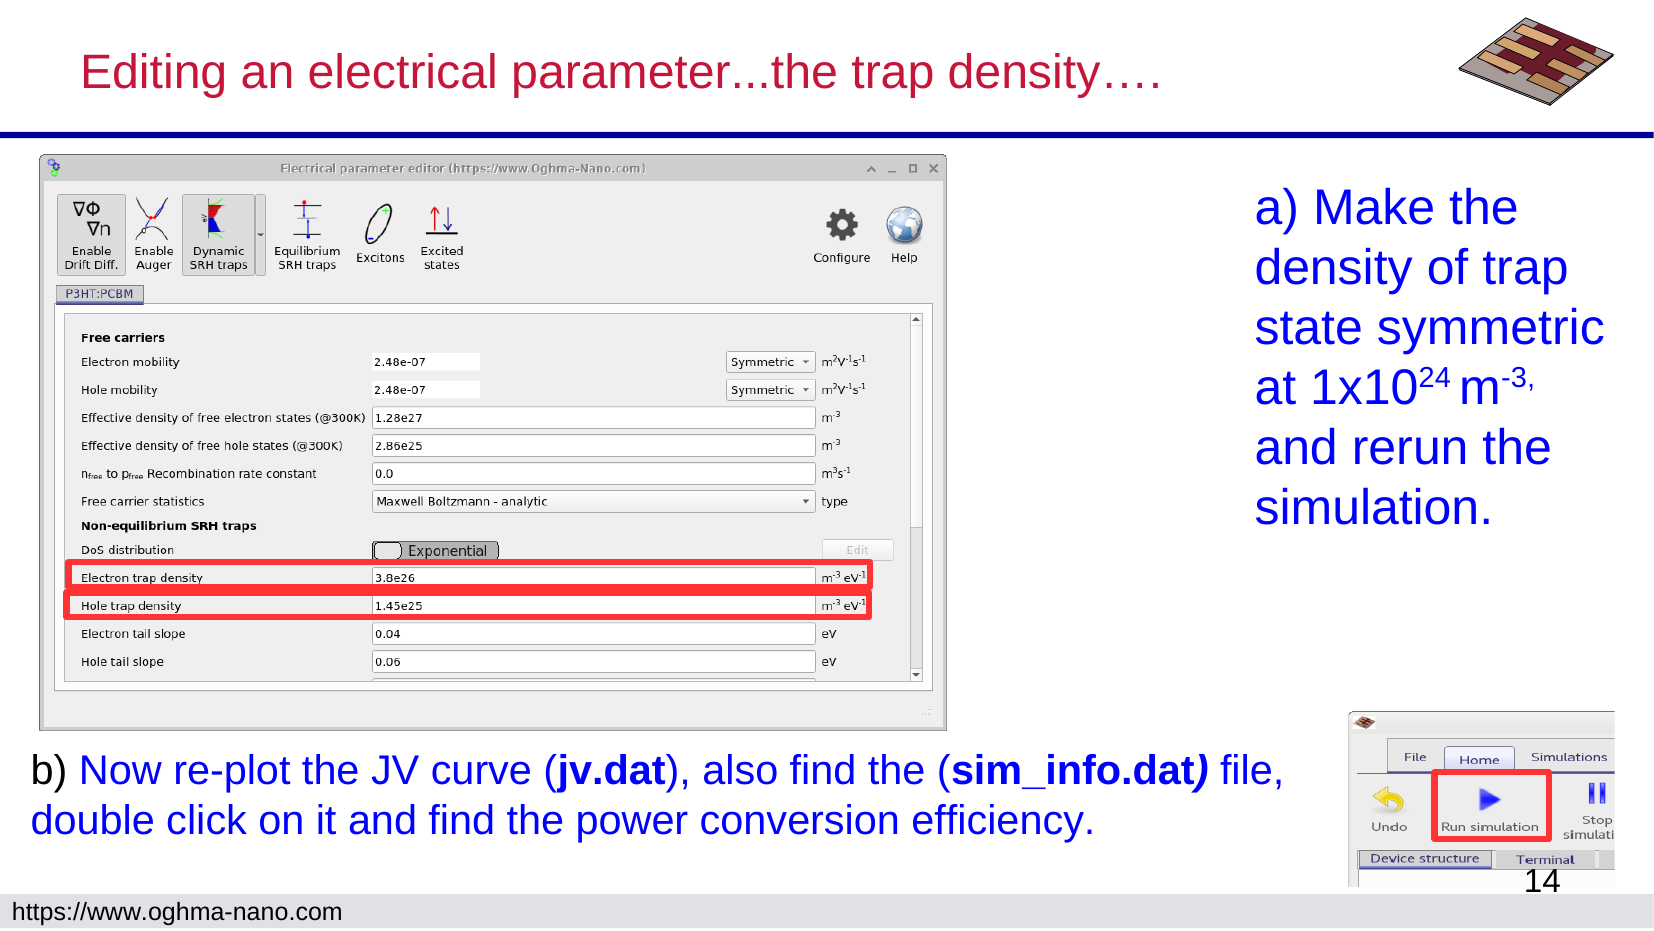

# Editing an electrical parameter...the trap density….
a) Make the density of trap state symmetric at 1x1024 m-3, and rerun the simulation.
b) Now re-plot the JV curve (jv.dat), also find the (sim_info.dat) file, double click on it and find the power conversion efficiency.